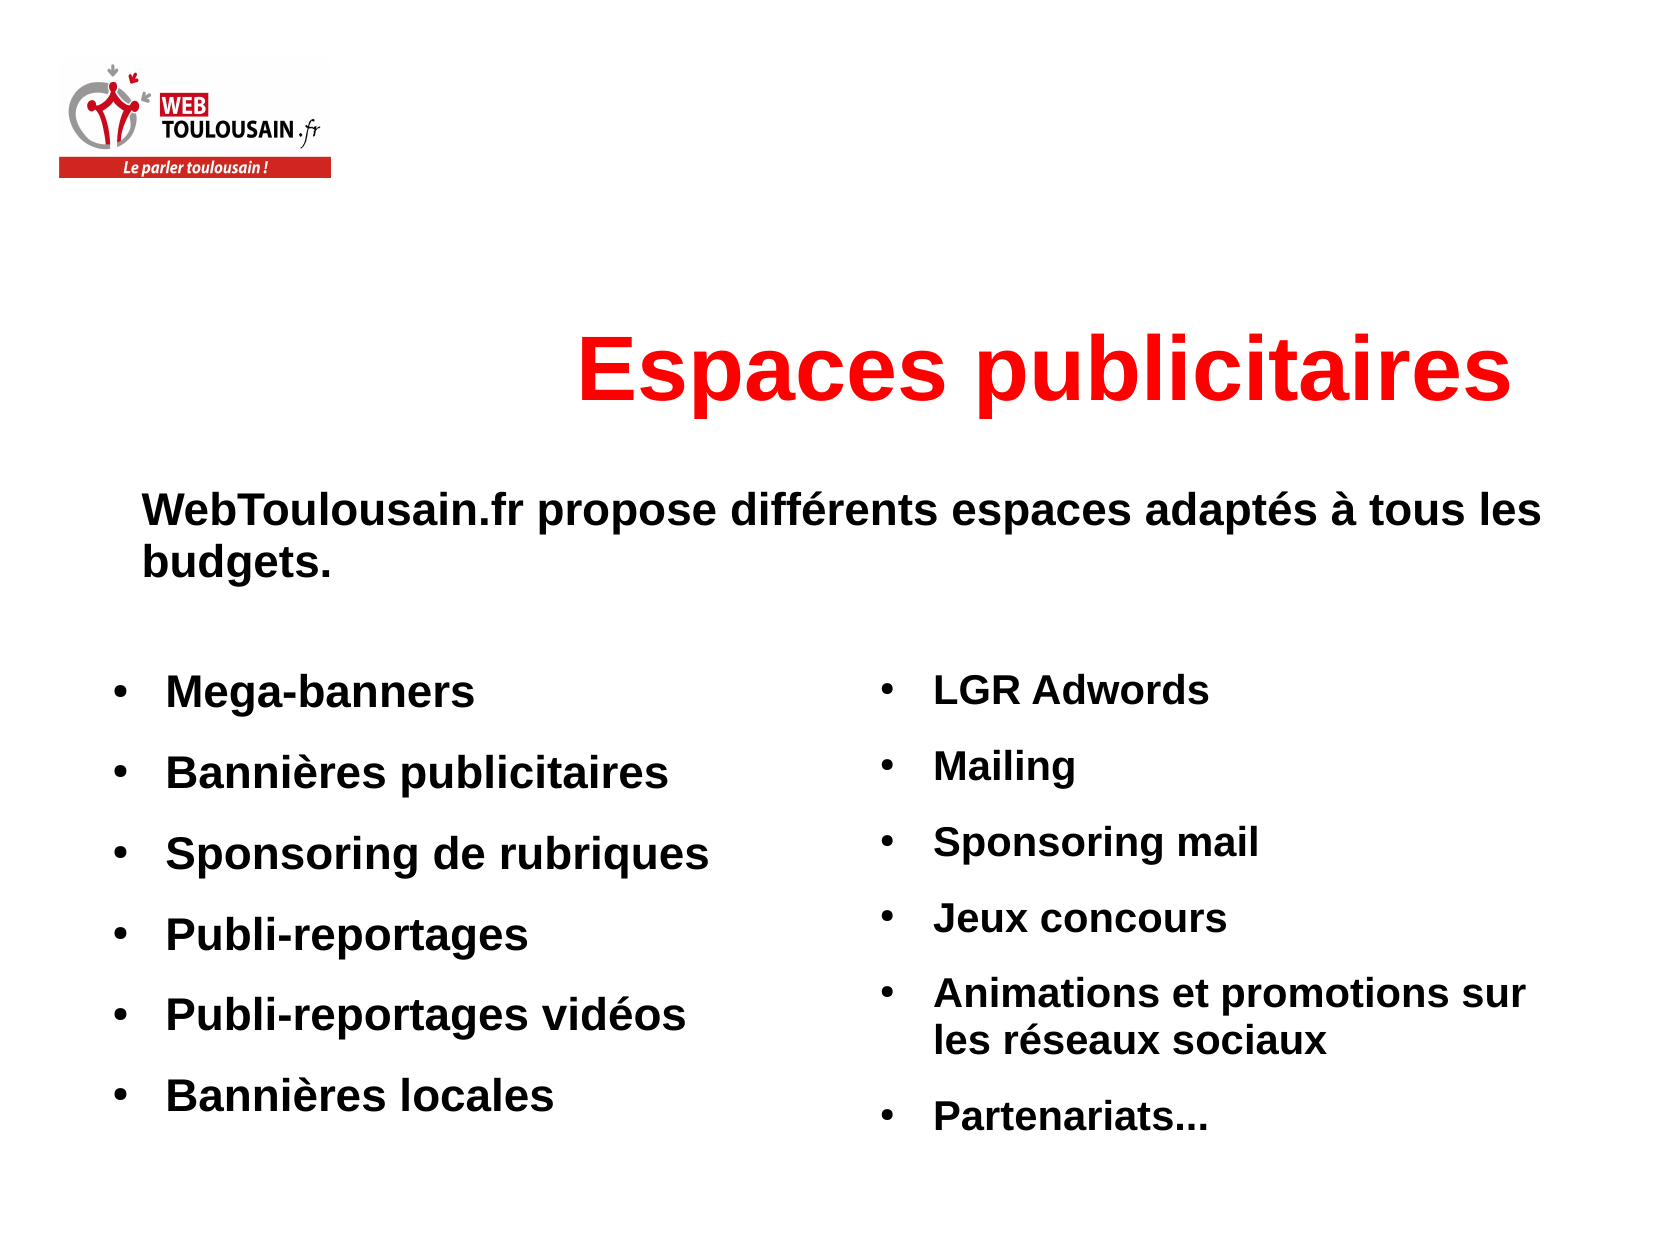

# Espaces publicitaires
WebToulousain.fr propose différents espaces adaptés à tous les budgets.
Mega-banners
Bannières publicitaires
Sponsoring de rubriques
Publi-reportages
Publi-reportages vidéos
Bannières locales
LGR Adwords
Mailing
Sponsoring mail
Jeux concours
Animations et promotions sur les réseaux sociaux
Partenariats...